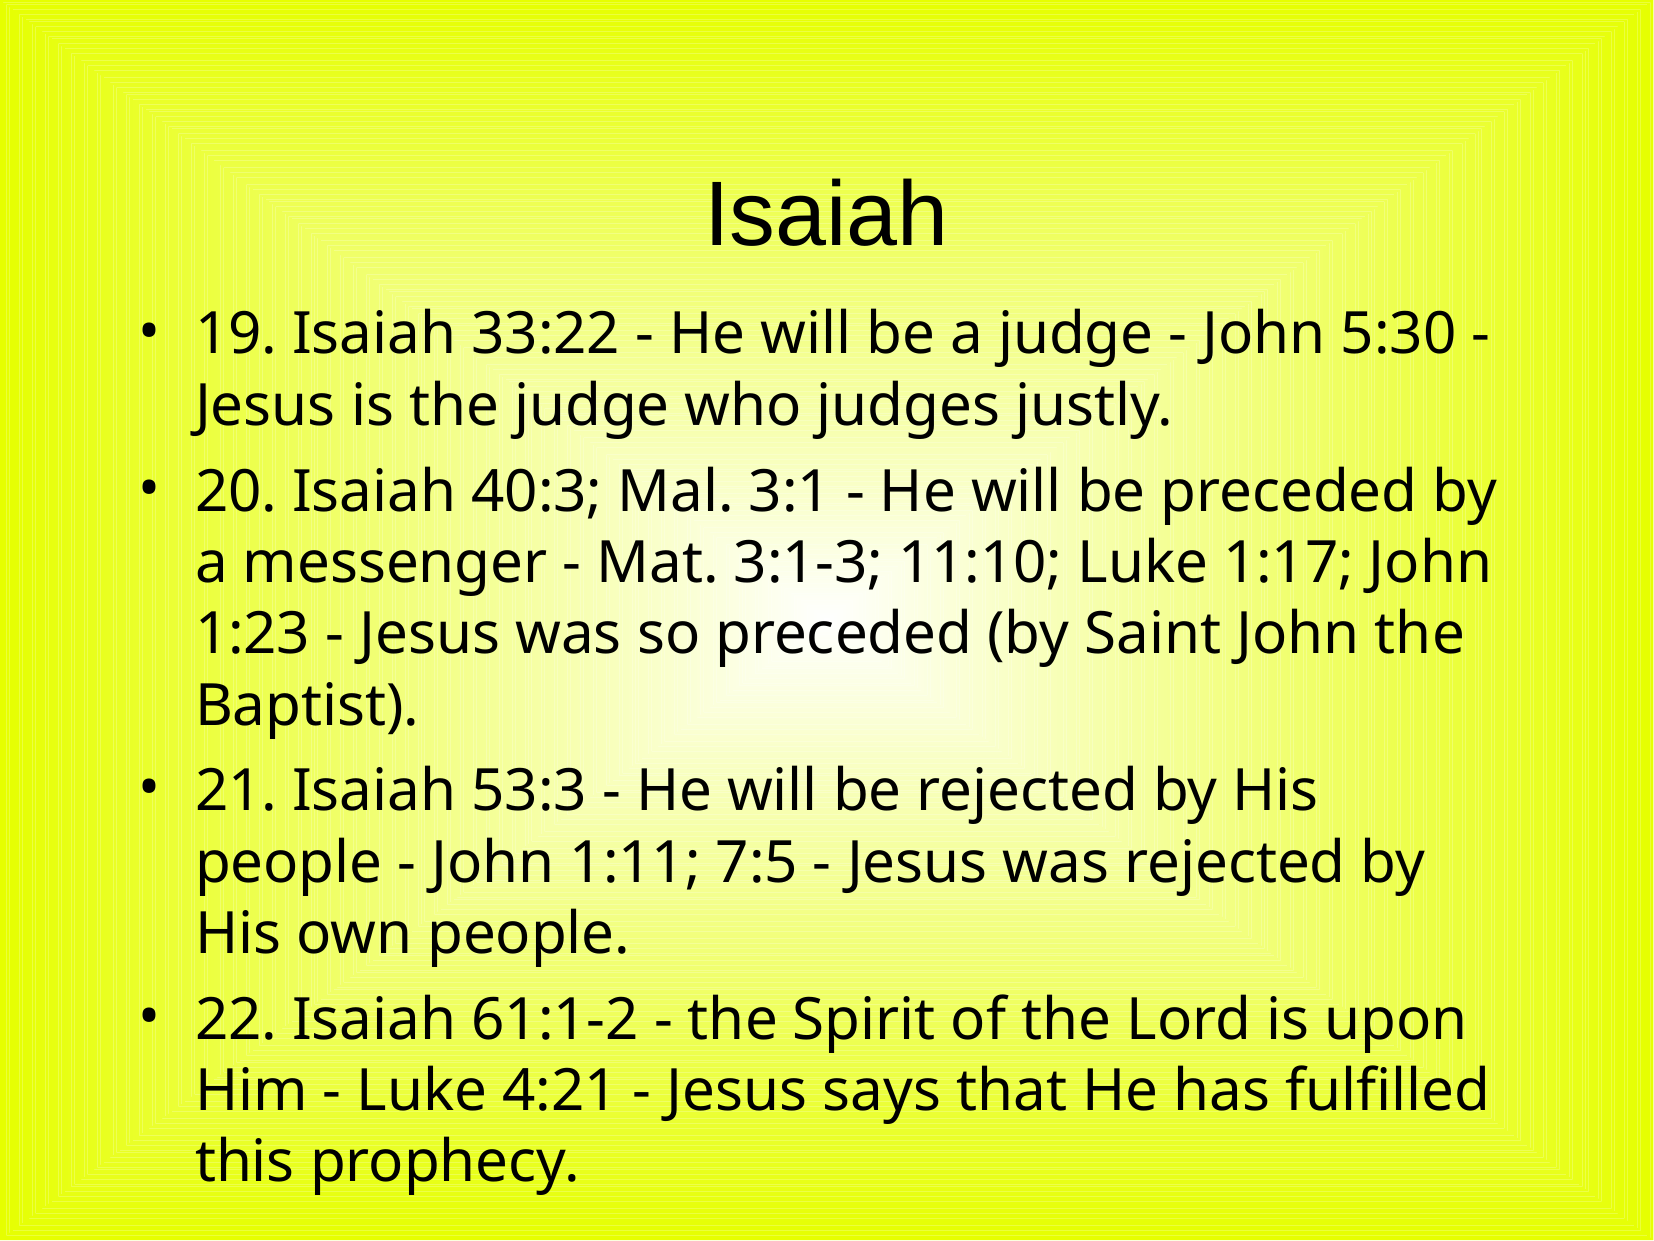

# Isaiah
19. Isaiah 33:22 - He will be a judge - John 5:30 - Jesus is the judge who judges justly.
20. Isaiah 40:3; Mal. 3:1 - He will be preceded by a messenger - Mat. 3:1-3; 11:10; Luke 1:17; John 1:23 - Jesus was so preceded (by Saint John the Baptist).
21. Isaiah 53:3 - He will be rejected by His people - John 1:11; 7:5 - Jesus was rejected by His own people.
22. Isaiah 61:1-2 - the Spirit of the Lord is upon Him - Luke 4:21 - Jesus says that He has fulfilled this prophecy.